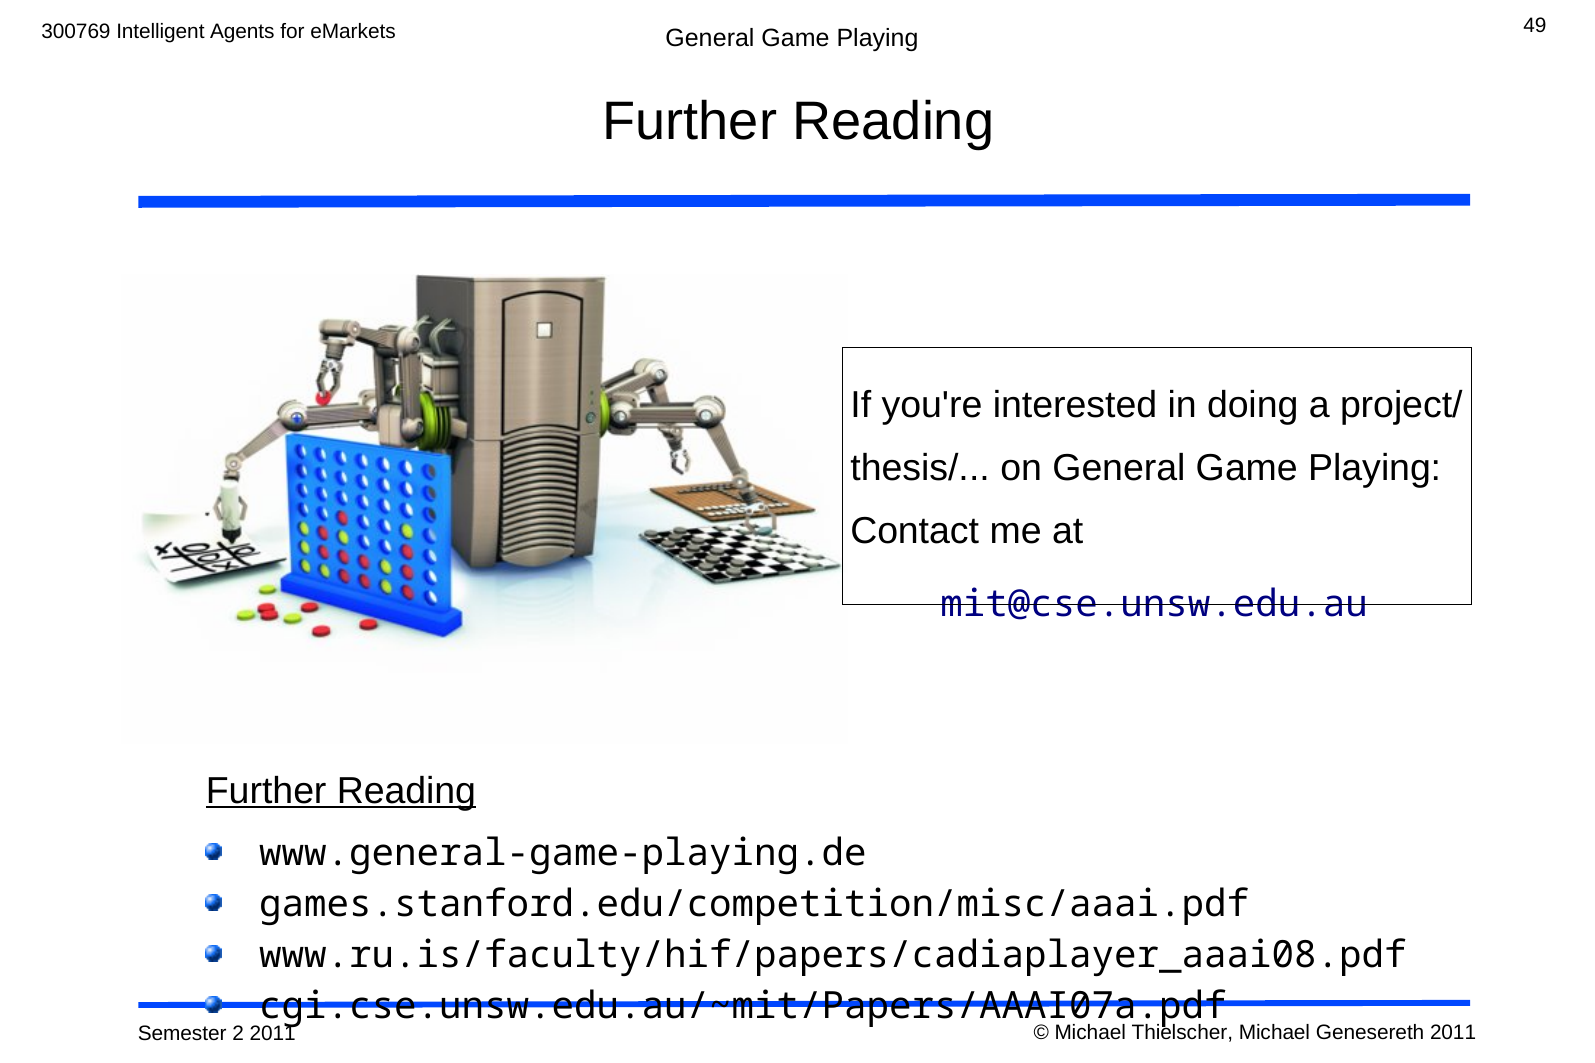

# Further Reading
If you're interested in doing a project/ thesis/... on General Game Playing:
Contact me at
 mit@cse.unsw.edu.au
Further Reading
www.general-game-playing.de
games.stanford.edu/competition/misc/aaai.pdf
www.ru.is/faculty/hif/papers/cadiaplayer_aaai08.pdf
cgi.cse.unsw.edu.au/~mit/Papers/AAAI07a.pdf